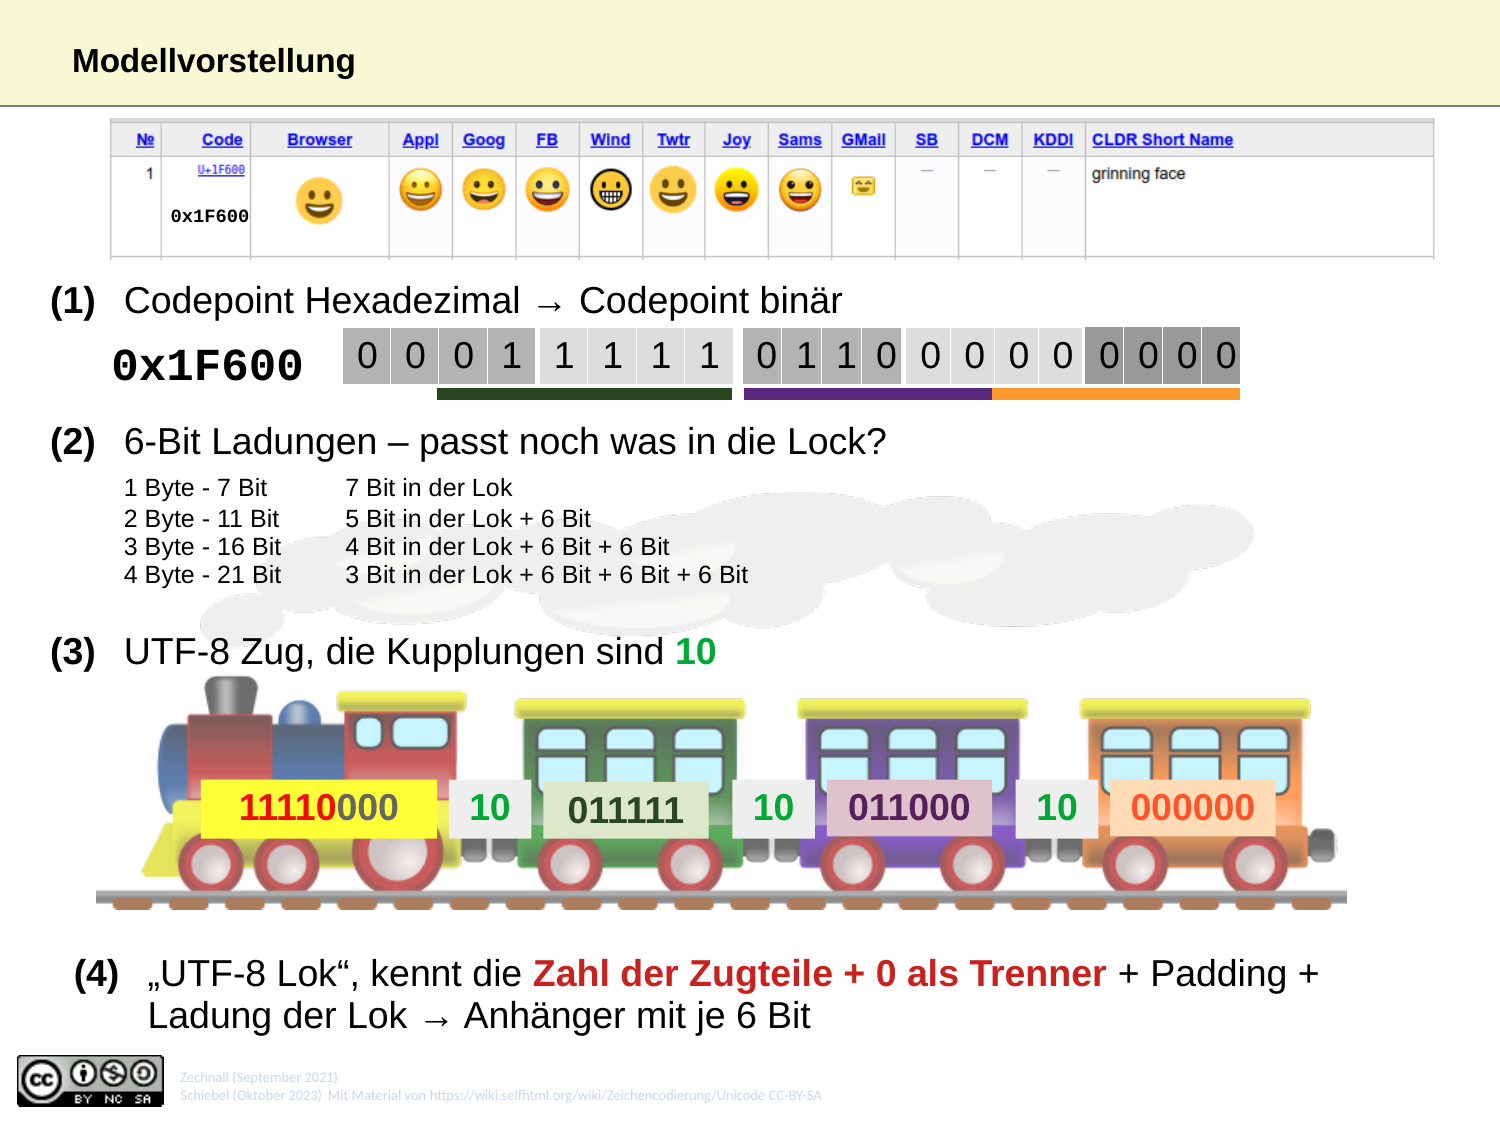

Modellvorstellung
0x1F600
(1) 	Codepoint Hexadezimal → Codepoint binär
| 0 | 0 | 0 | 0 |
| --- | --- | --- | --- |
| 0 | 0 | 0 | 0 |
| --- | --- | --- | --- |
| 1 | 1 | 1 | 1 |
| --- | --- | --- | --- |
| 0 | 1 | 1 | 0 |
| --- | --- | --- | --- |
| 0 | 0 | 0 | 1 |
| --- | --- | --- | --- |
0x1F600
(2) 	6-Bit Ladungen – passt noch was in die Lock?
	1 Byte - 7 Bit 	7 Bit in der Lok
	2 Byte - 11 Bit 	5 Bit in der Lok + 6 Bit
	3 Byte - 16 Bit 	4 Bit in der Lok + 6 Bit + 6 Bit
	4 Byte - 21 Bit 	3 Bit in der Lok + 6 Bit + 6 Bit + 6 Bit
(3) 	UTF-8 Zug, die Kupplungen sind 10
11110000
10
10
011000
10
000000
011111
(4)	„UTF-8 Lok“, kennt die Zahl der Zugteile + 0 als Trenner + Padding + 	Ladung der Lok → Anhänger mit je 6 Bit